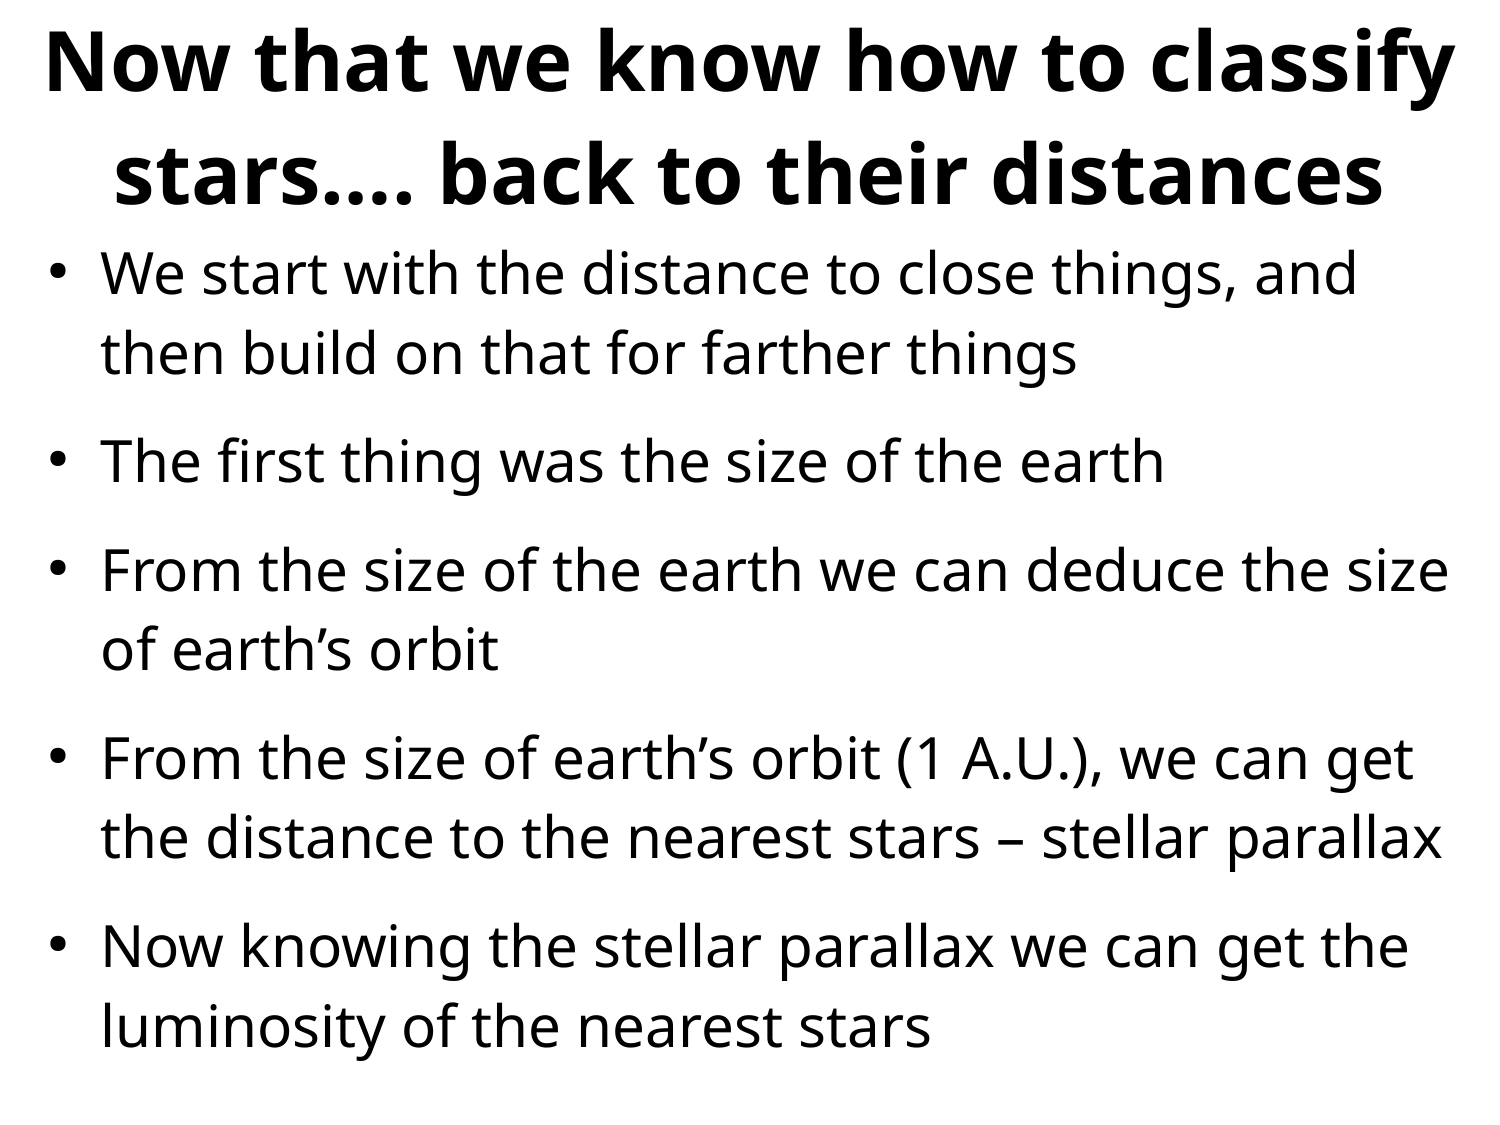

# Now that we know how to classify stars…. back to their distances
We start with the distance to close things, and then build on that for farther things
The first thing was the size of the earth
From the size of the earth we can deduce the size of earth’s orbit
From the size of earth’s orbit (1 A.U.), we can get the distance to the nearest stars – stellar parallax
Now knowing the stellar parallax we can get the luminosity of the nearest stars